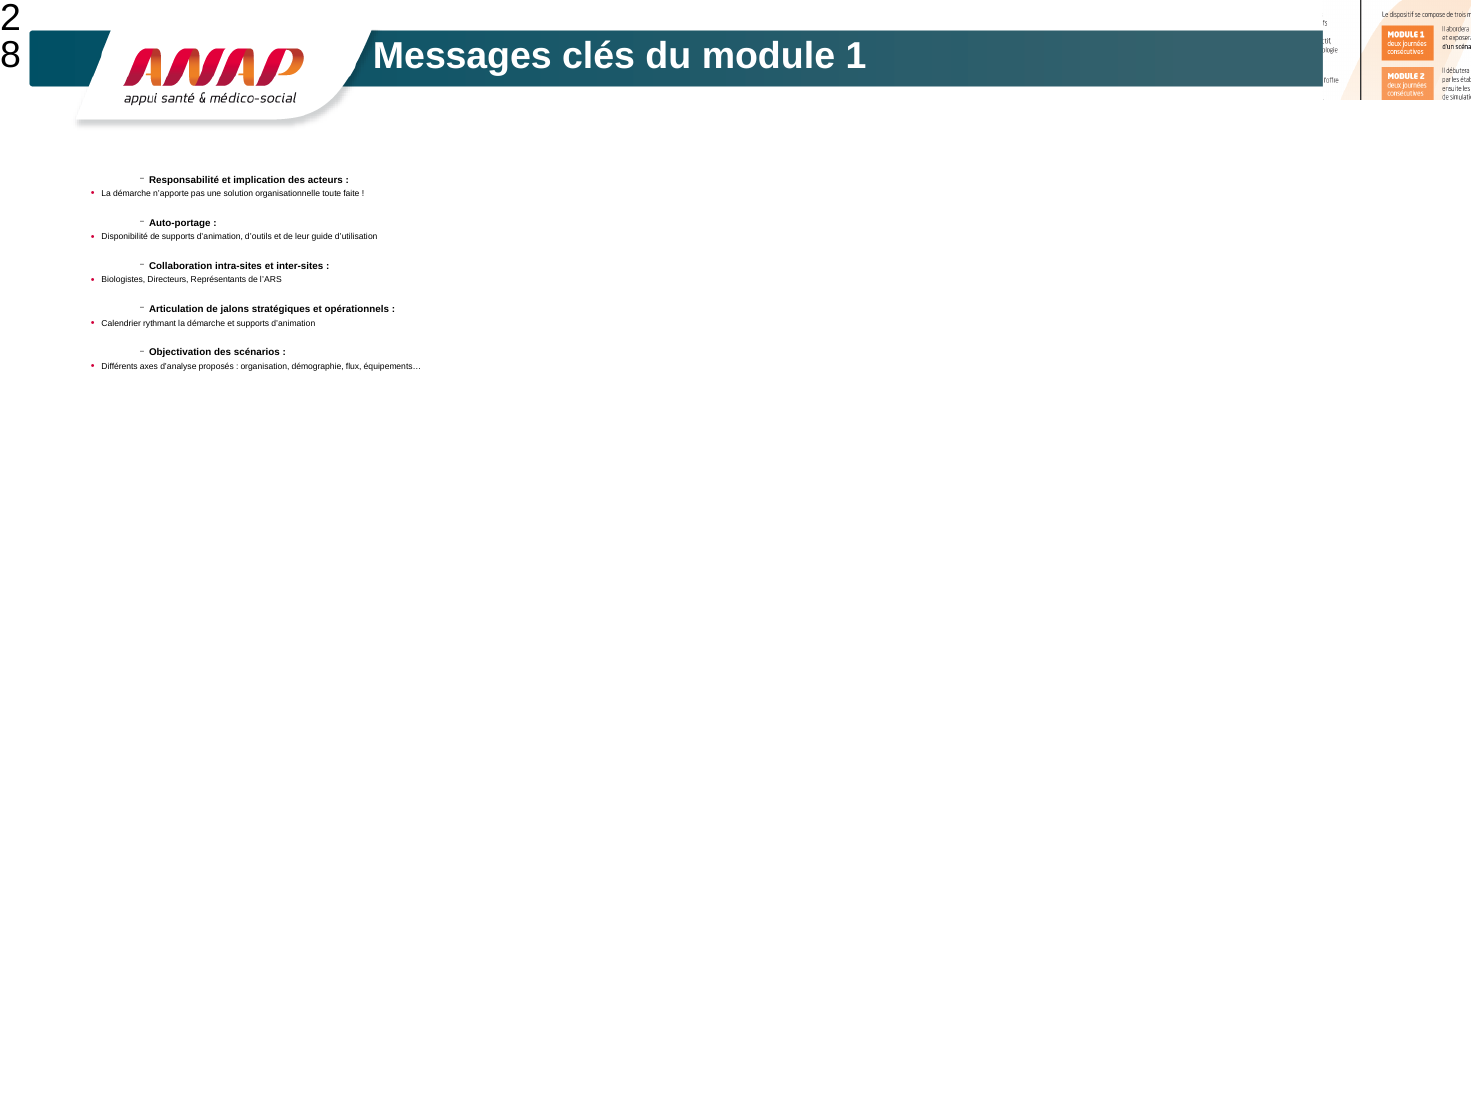

# Messages clés du module 1
Responsabilité et implication des acteurs :
La démarche n’apporte pas une solution organisationnelle toute faite !
Auto-portage :
Disponibilité de supports d’animation, d’outils et de leur guide d’utilisation
Collaboration intra-sites et inter-sites :
Biologistes, Directeurs, Représentants de l’ARS
Articulation de jalons stratégiques et opérationnels :
Calendrier rythmant la démarche et supports d’animation
Objectivation des scénarios :
Différents axes d’analyse proposés : organisation, démographie, flux, équipements…